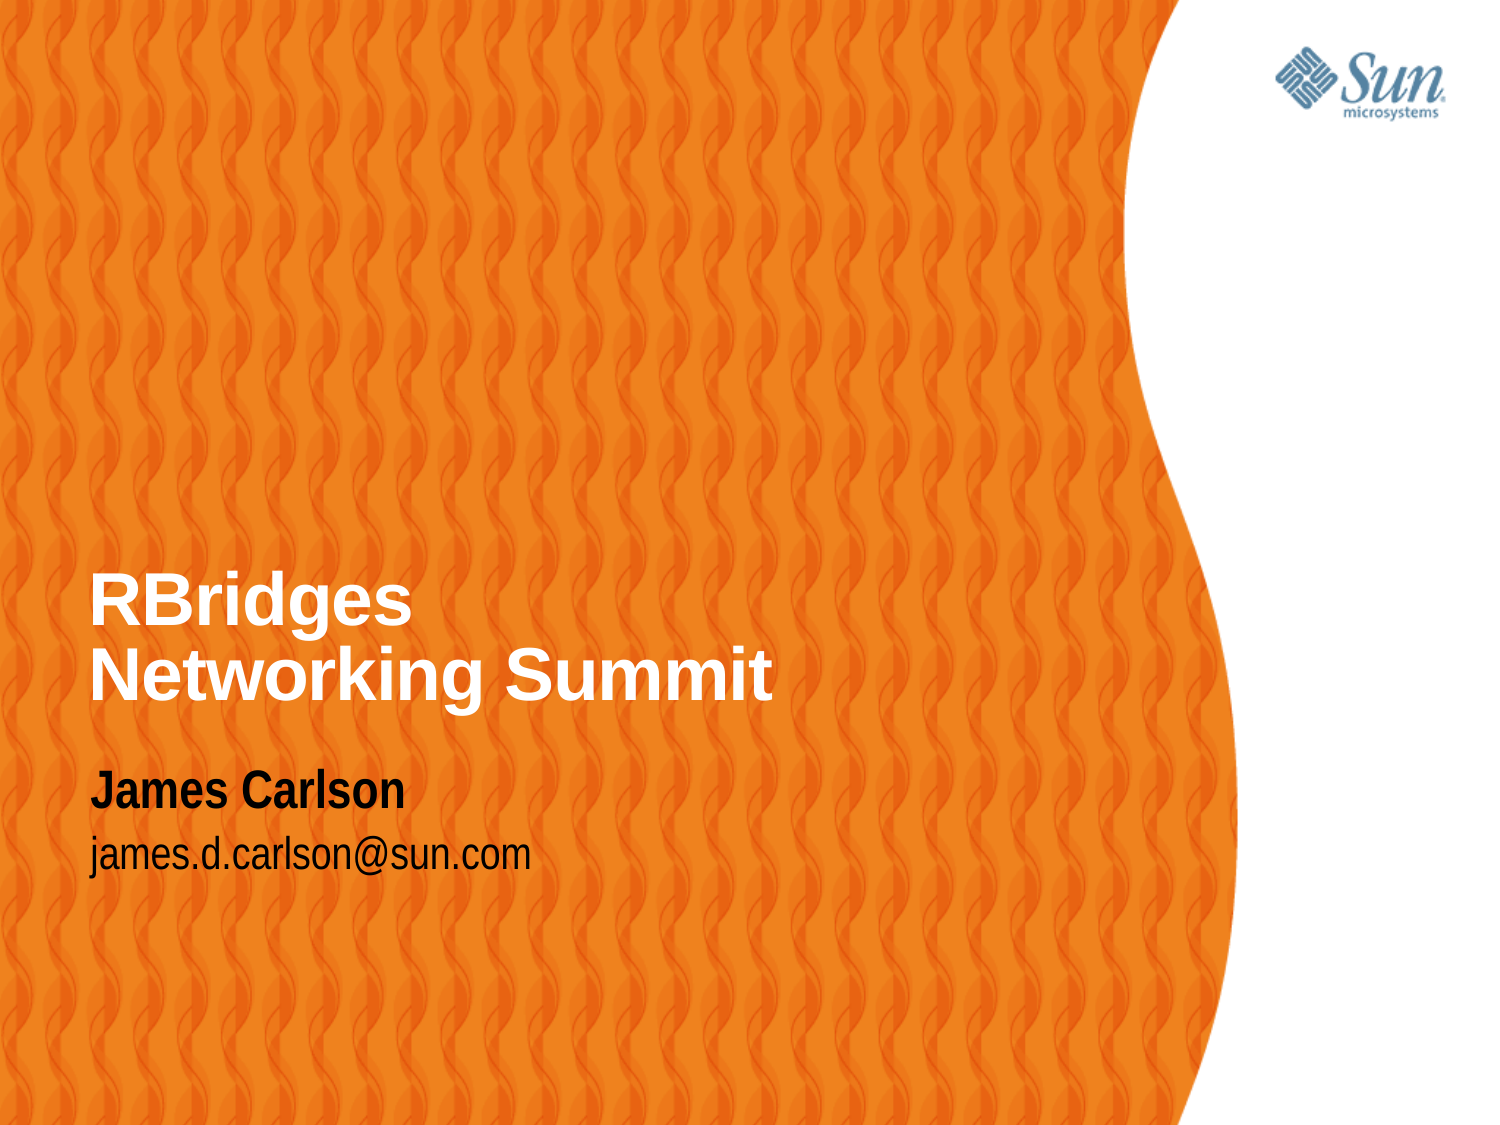

RBridges
Networking Summit
# James Carlson
james.d.carlson@sun.com